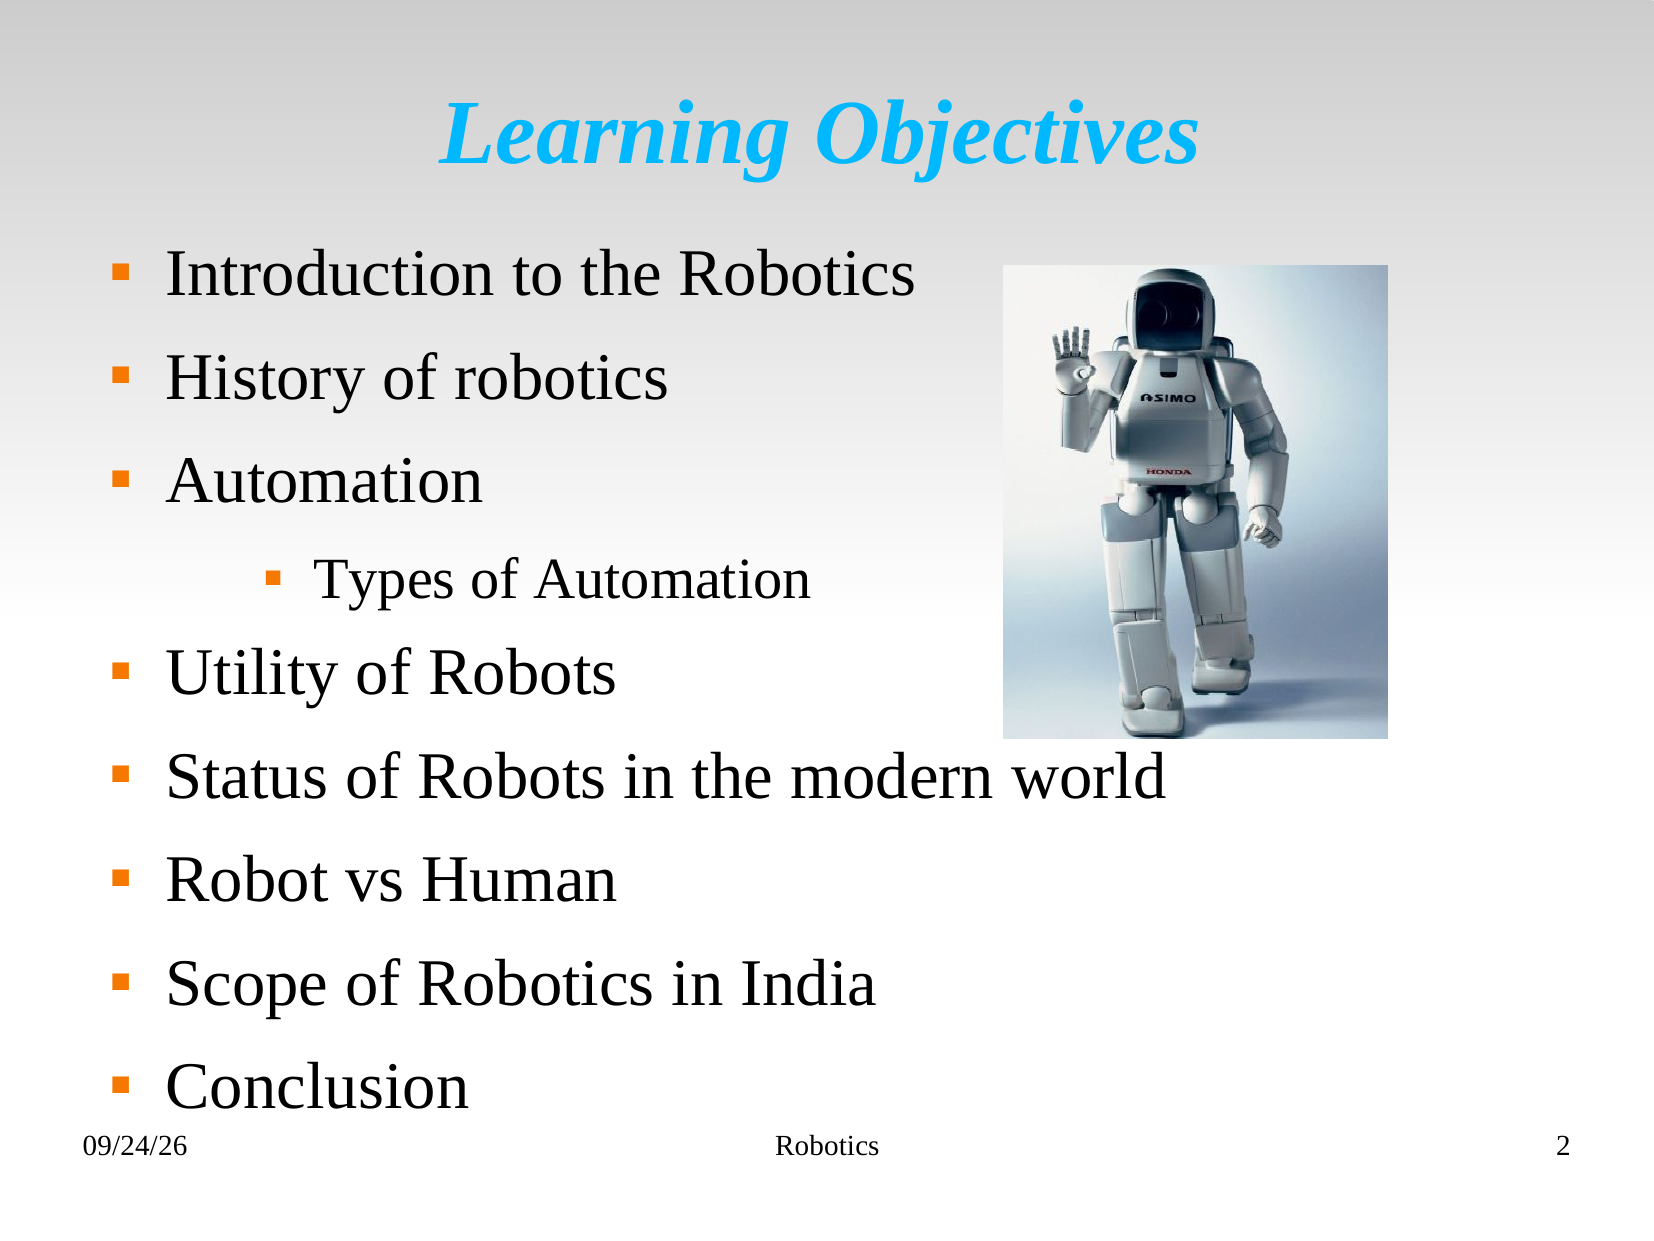

# Learning Objectives
Introduction to the Robotics
History of robotics
Automation
Types of Automation
Utility of Robots
Status of Robots in the modern world
Robot vs Human
Scope of Robotics in India
Conclusion
Robotics
2